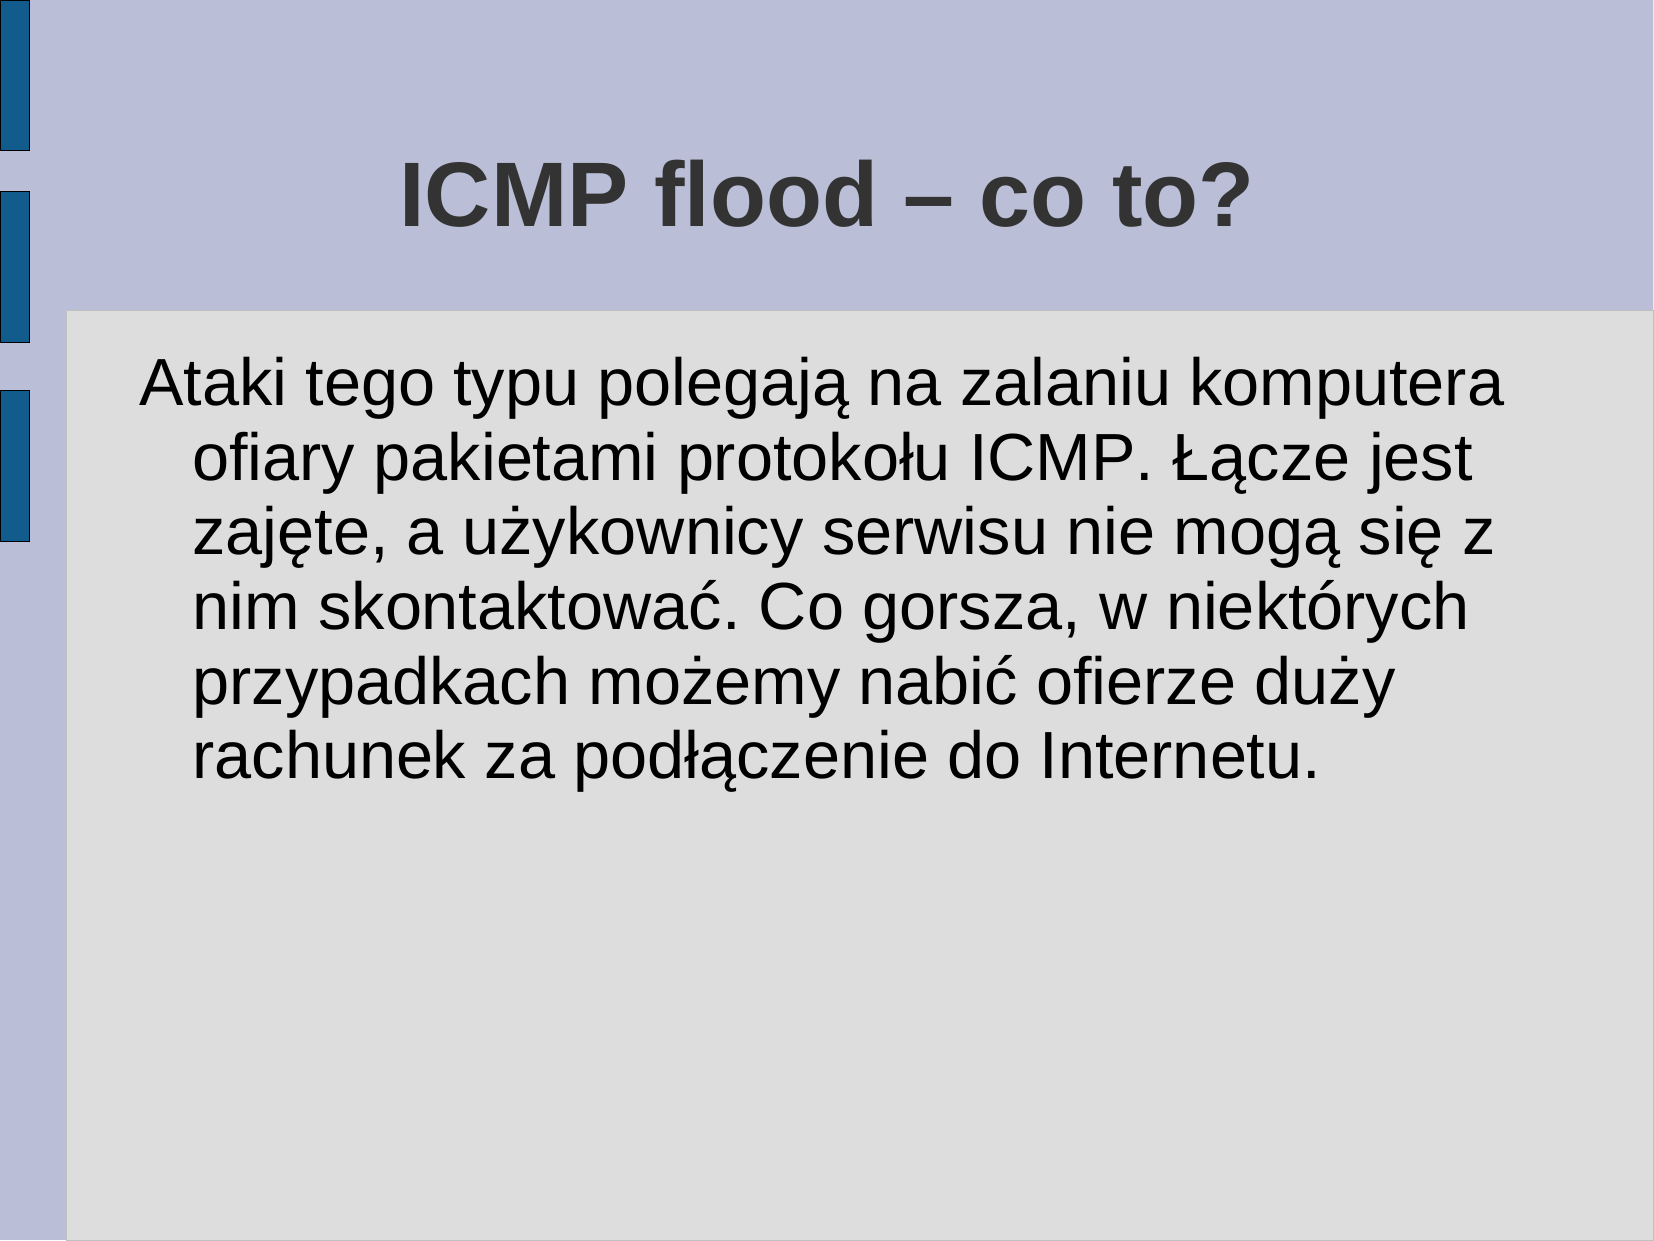

# ICMP flood – co to?
Ataki tego typu polegają na zalaniu komputera ofiary pakietami protokołu ICMP. Łącze jest zajęte, a użykownicy serwisu nie mogą się z nim skontaktować. Co gorsza, w niektórych przypadkach możemy nabić ofierze duży rachunek za podłączenie do Internetu.